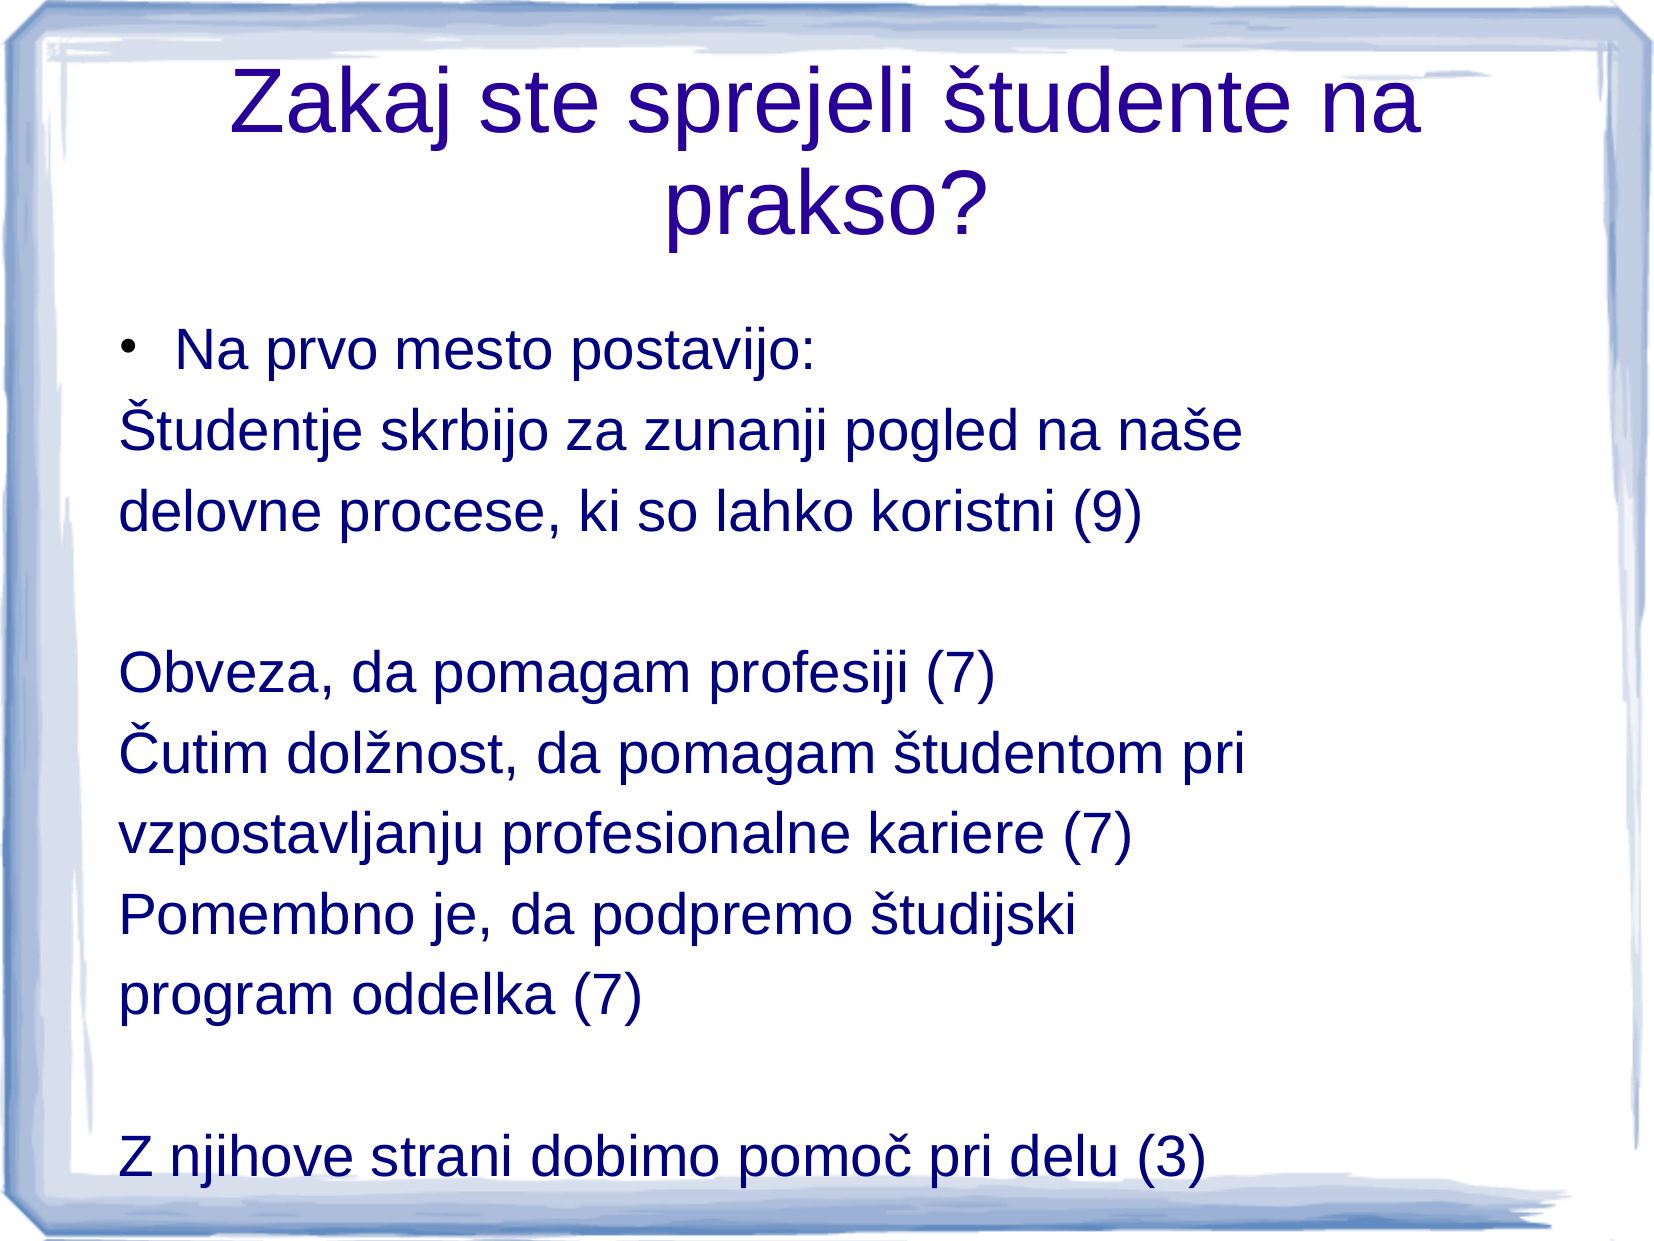

# Zakaj ste sprejeli študente na prakso?
Na prvo mesto postavijo:
Študentje skrbijo za zunanji pogled na naše
delovne procese, ki so lahko koristni (9)
Obveza, da pomagam profesiji (7)
Čutim dolžnost, da pomagam študentom pri
vzpostavljanju profesionalne kariere (7)
Pomembno je, da podpremo študijski
program oddelka (7)
Z njihove strani dobimo pomoč pri delu (3)